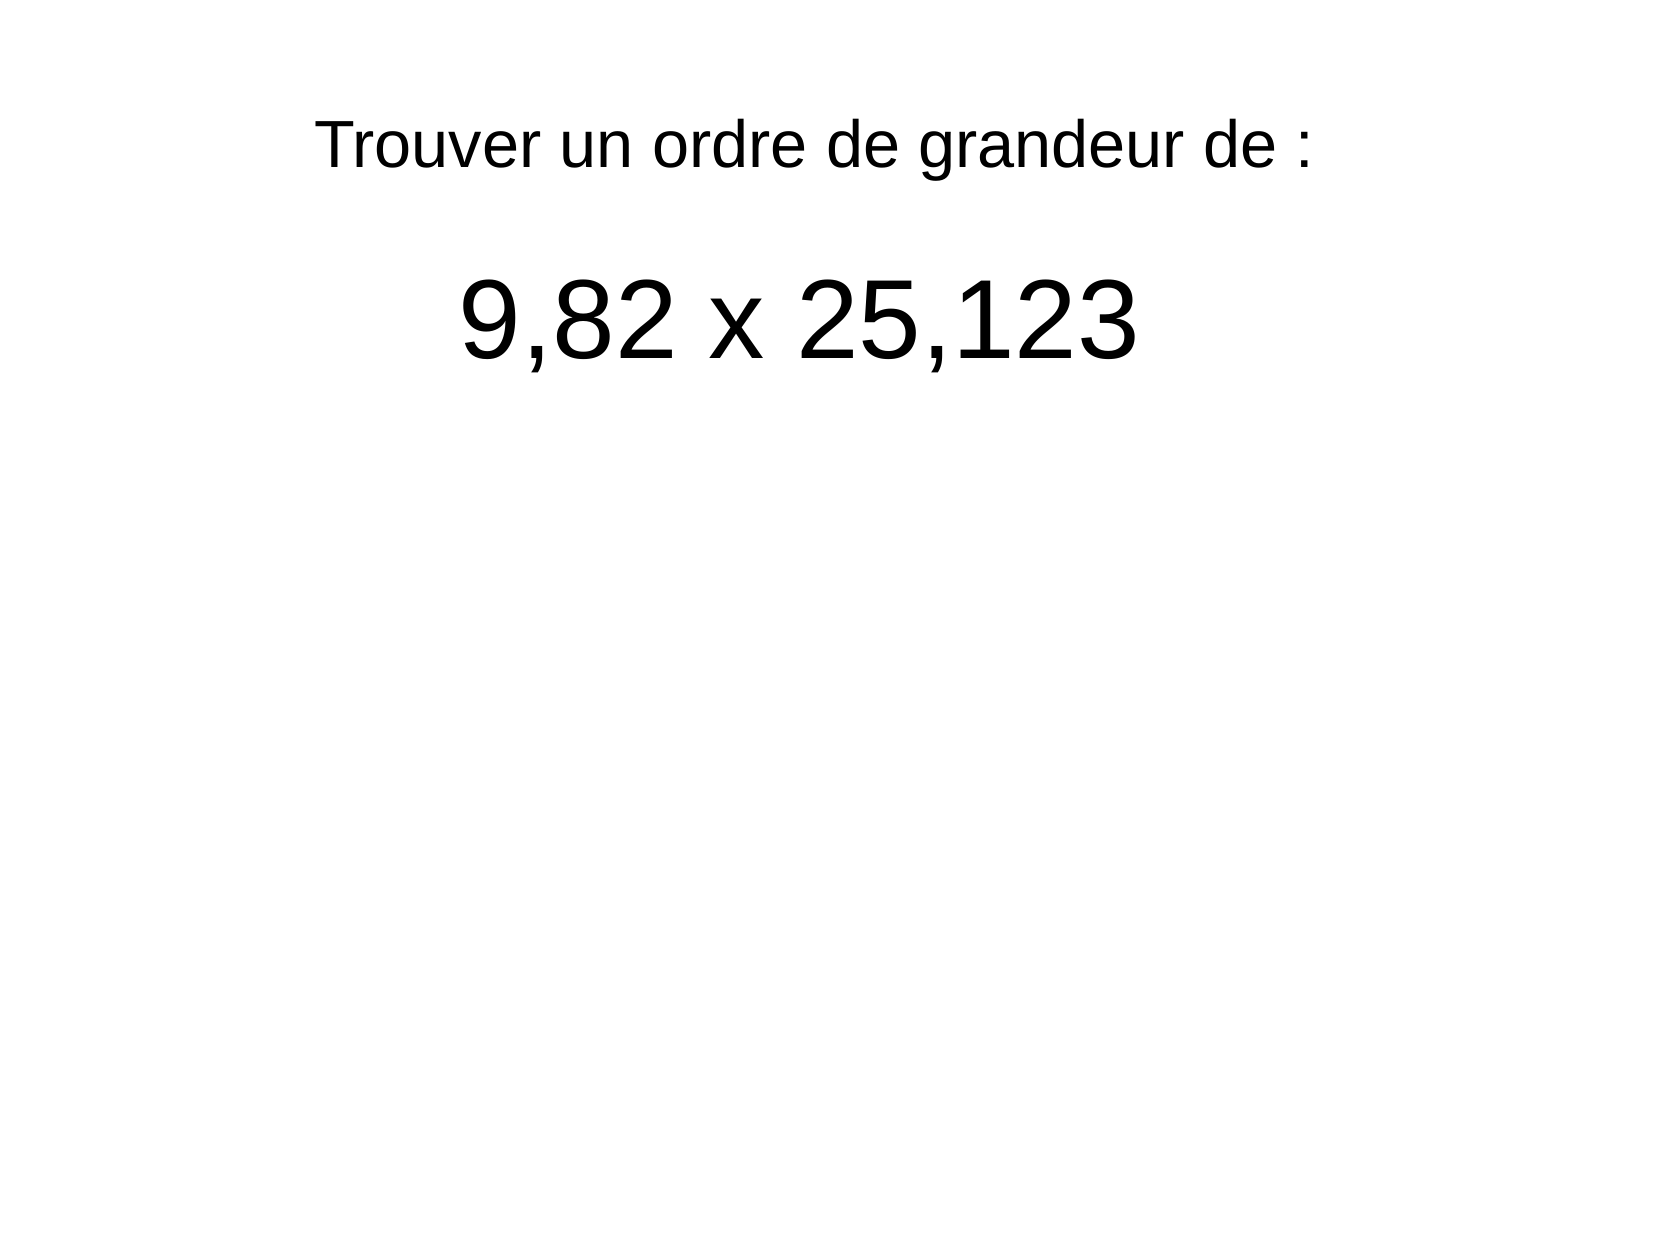

# Trouver un ordre de grandeur de :
9,82 x 25,123